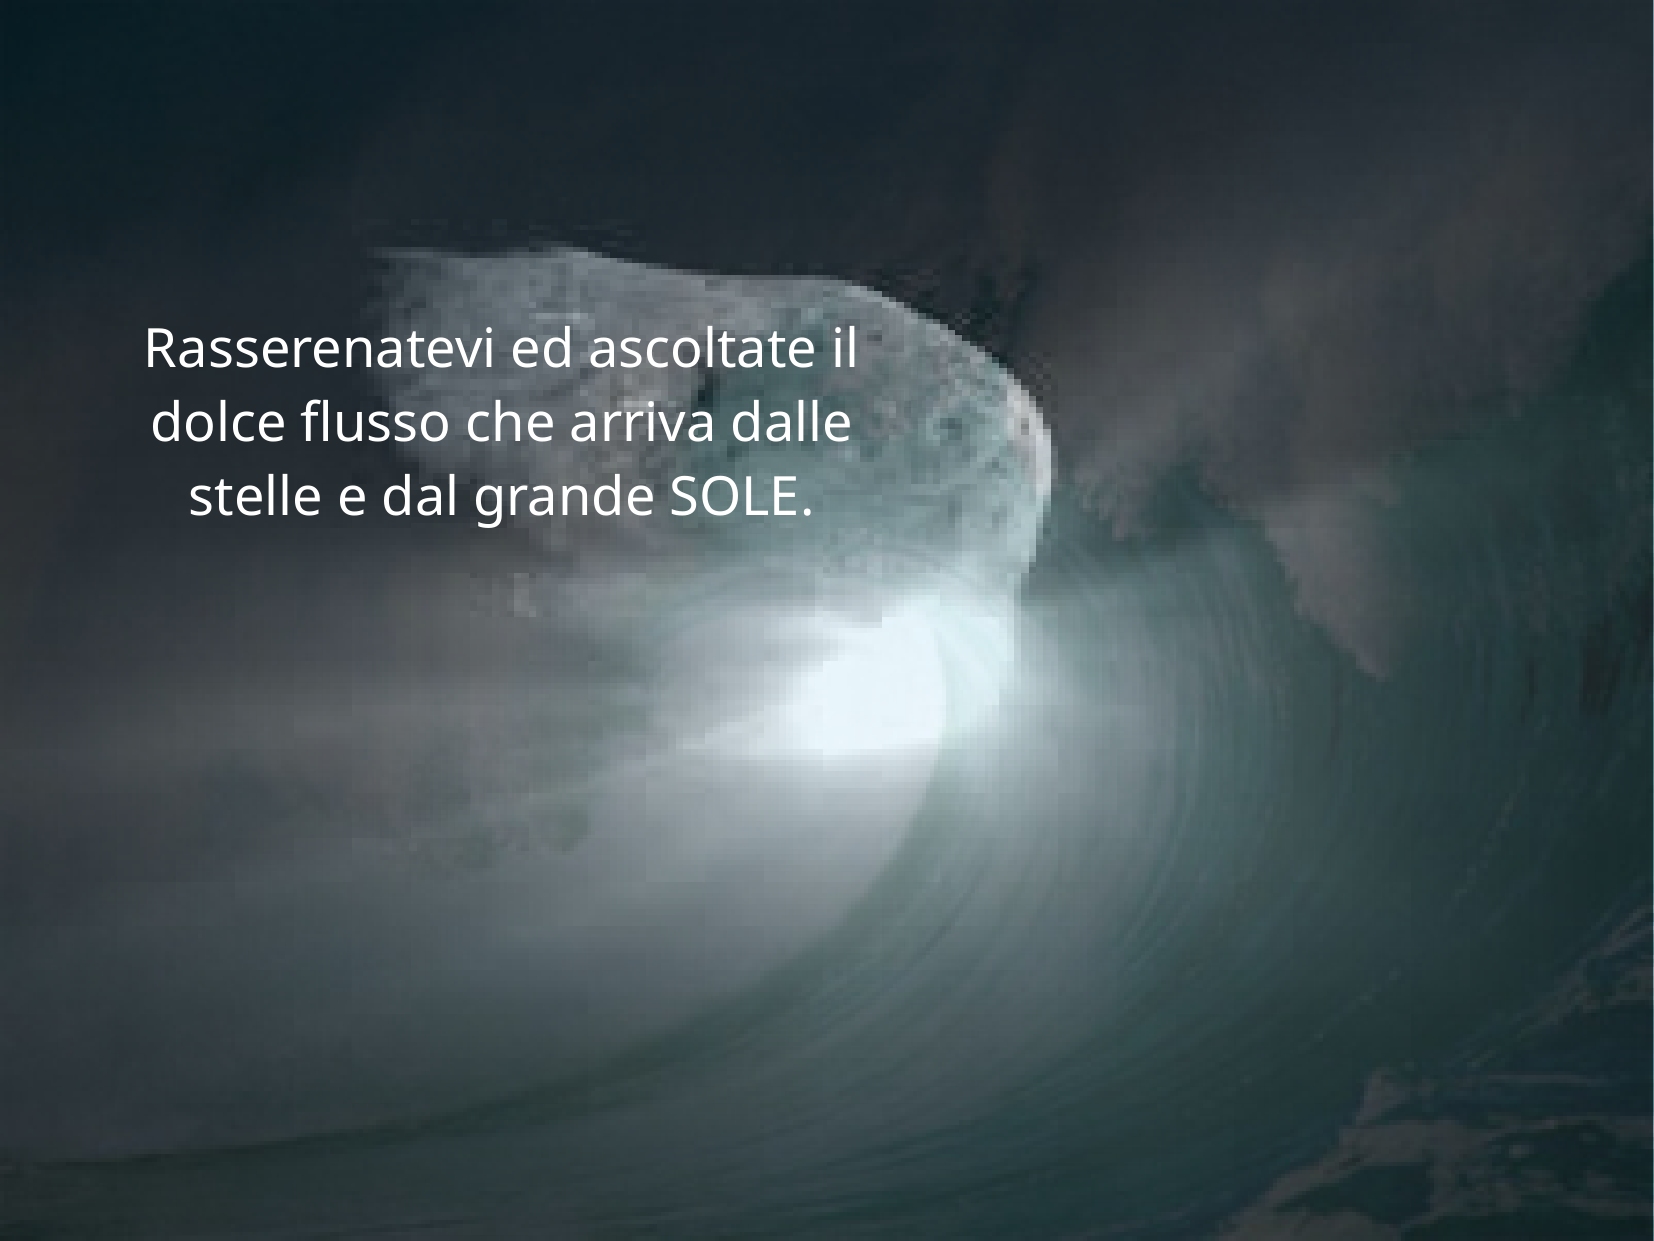

# Rasserenatevi ed ascoltate il dolce flusso che arriva dalle stelle e dal grande SOLE.